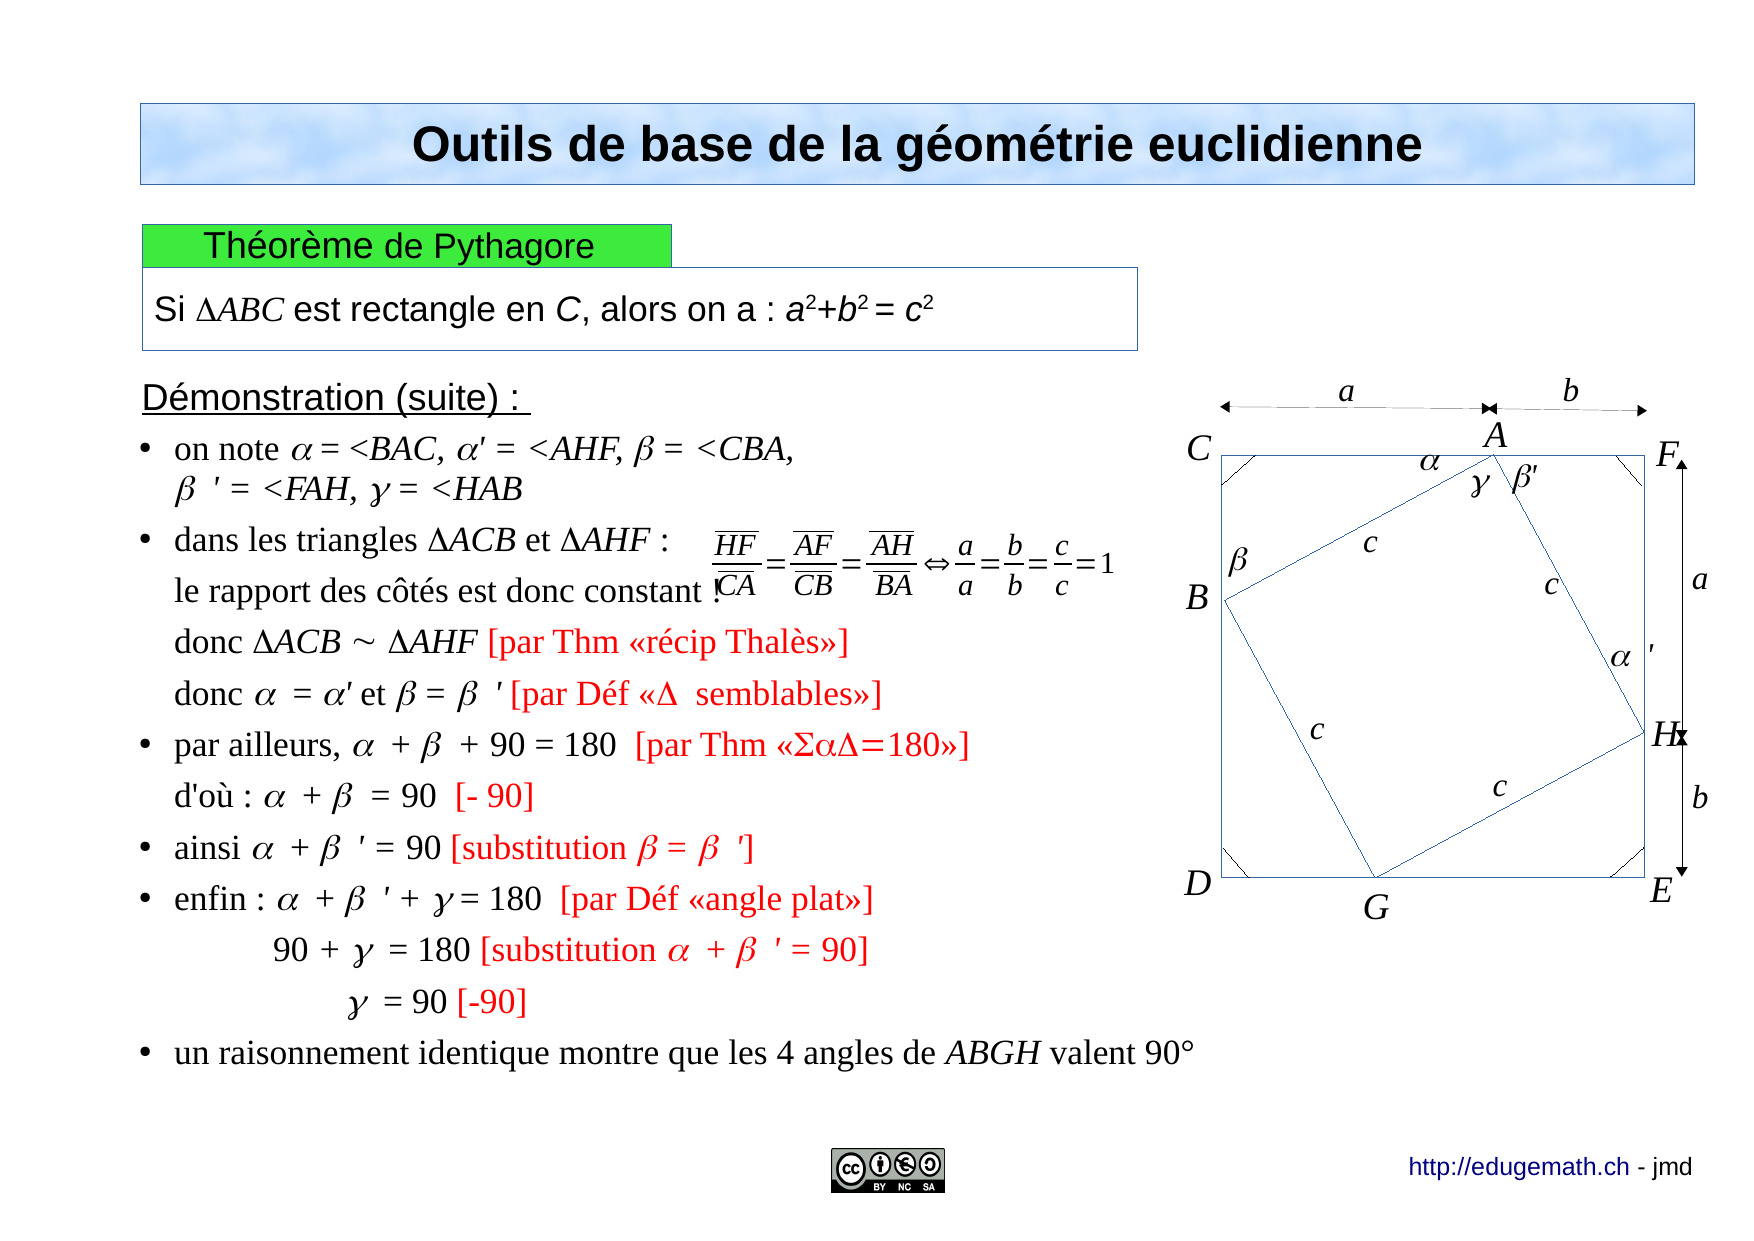

Outils de base de la géométrie euclidienne
Théorème de Pythagore
Si DABC est rectangle en C, alors on a : a2+b2 = c2
a
b
A
C
F
c
c
B
c
H
c
D
E
G
a
b
Démonstration (suite) :
on note a = <BAC, a' = <AHF, b = <CBA,
b ' = <FAH, g = <HAB
dans les triangles DACB et DAHF :
le rapport des côtés est donc constant !
donc DACB ~ DAHF [par Thm «récip Thalès»]
donc a = a' et b = b ' [par Déf «D semblables»]
par ailleurs, a + b + 90 = 180 [par Thm «SaD=180»]
d'où : a + b = 90 [- 90]
ainsi a + b ' = 90 [substitution b = b ']
enfin : a + b ' + g = 180 [par Déf «angle plat»]
 90 + g = 180 [substitution a + b ' = 90]
 g = 90 [-90]
un raisonnement identique montre que les 4 angles de ABGH valent 90°
a
b'
b
a '
g
implication
http://edugemath.ch - jmd